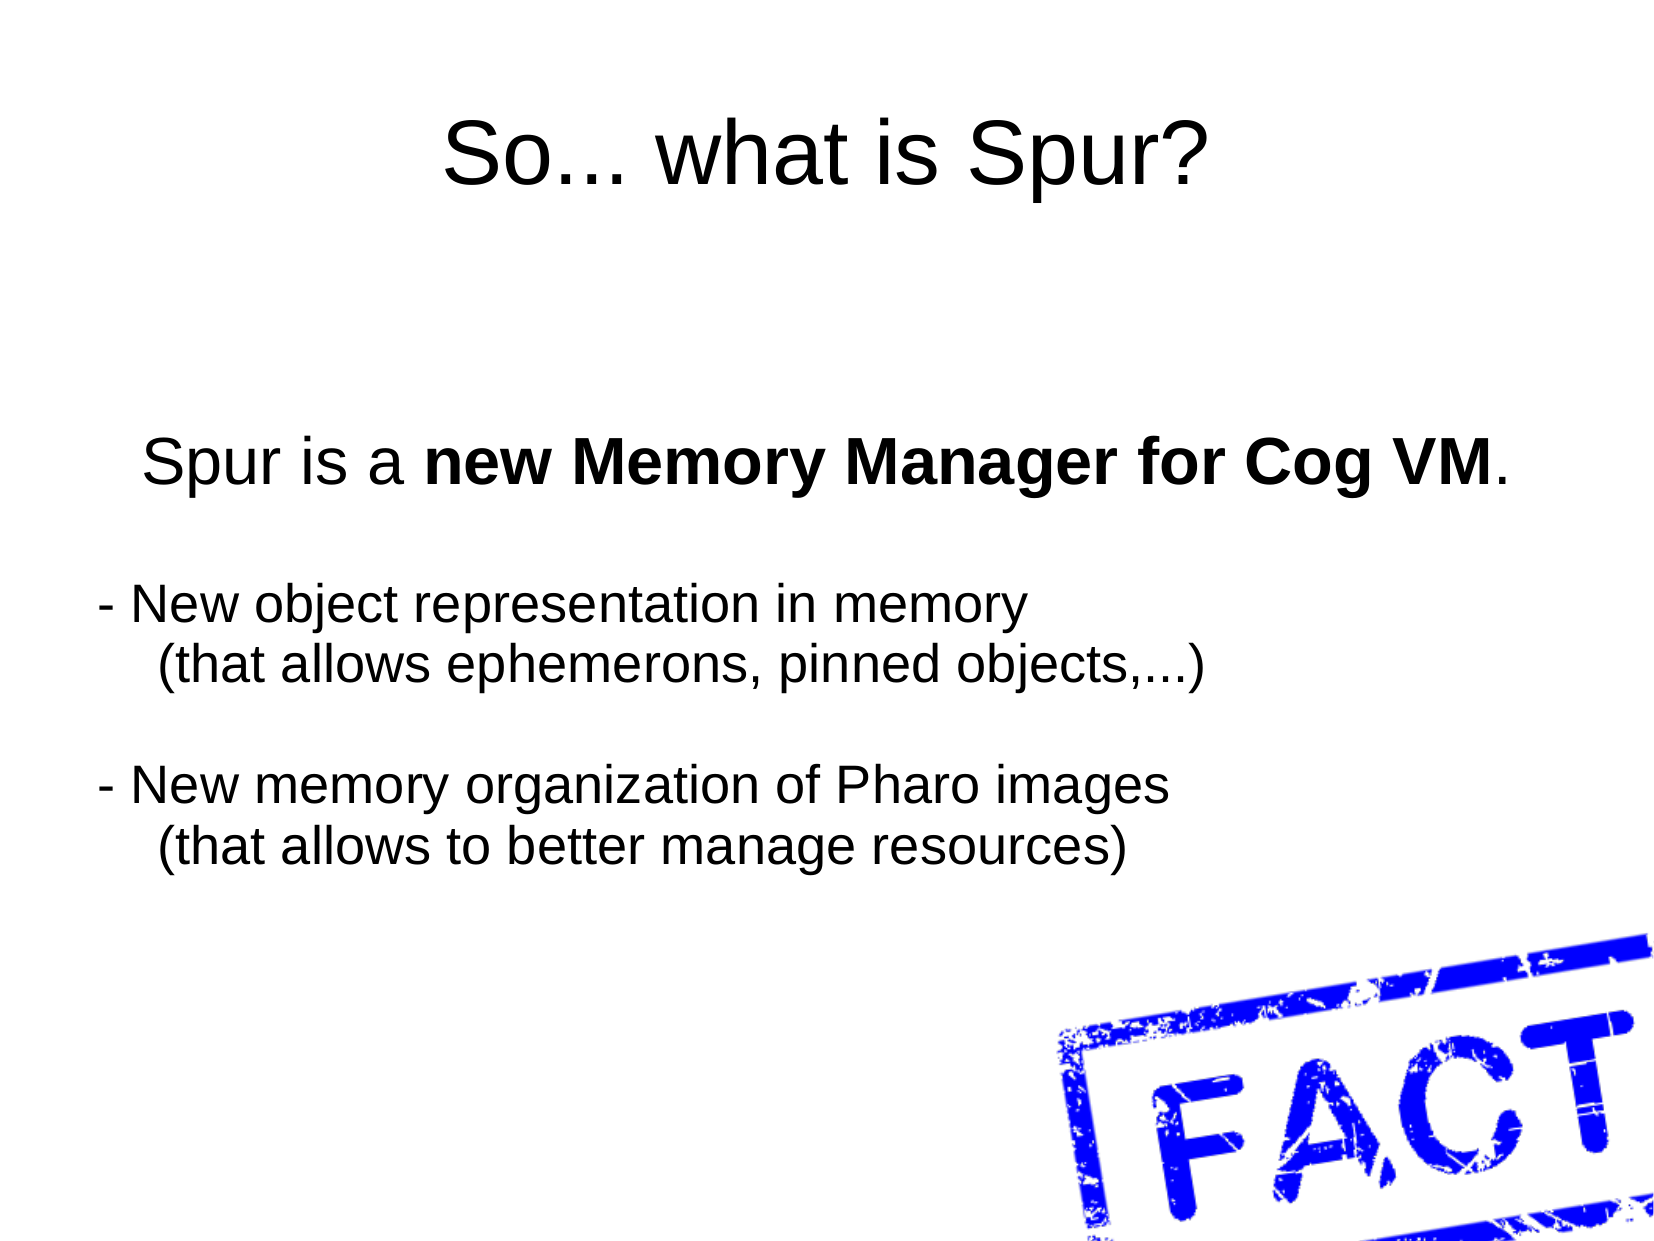

# So... what is Spur?
Spur is a new Memory Manager for Cog VM.
 - New object representation in memory
 (that allows ephemerons, pinned objects,...)
 - New memory organization of Pharo images
 (that allows to better manage resources)